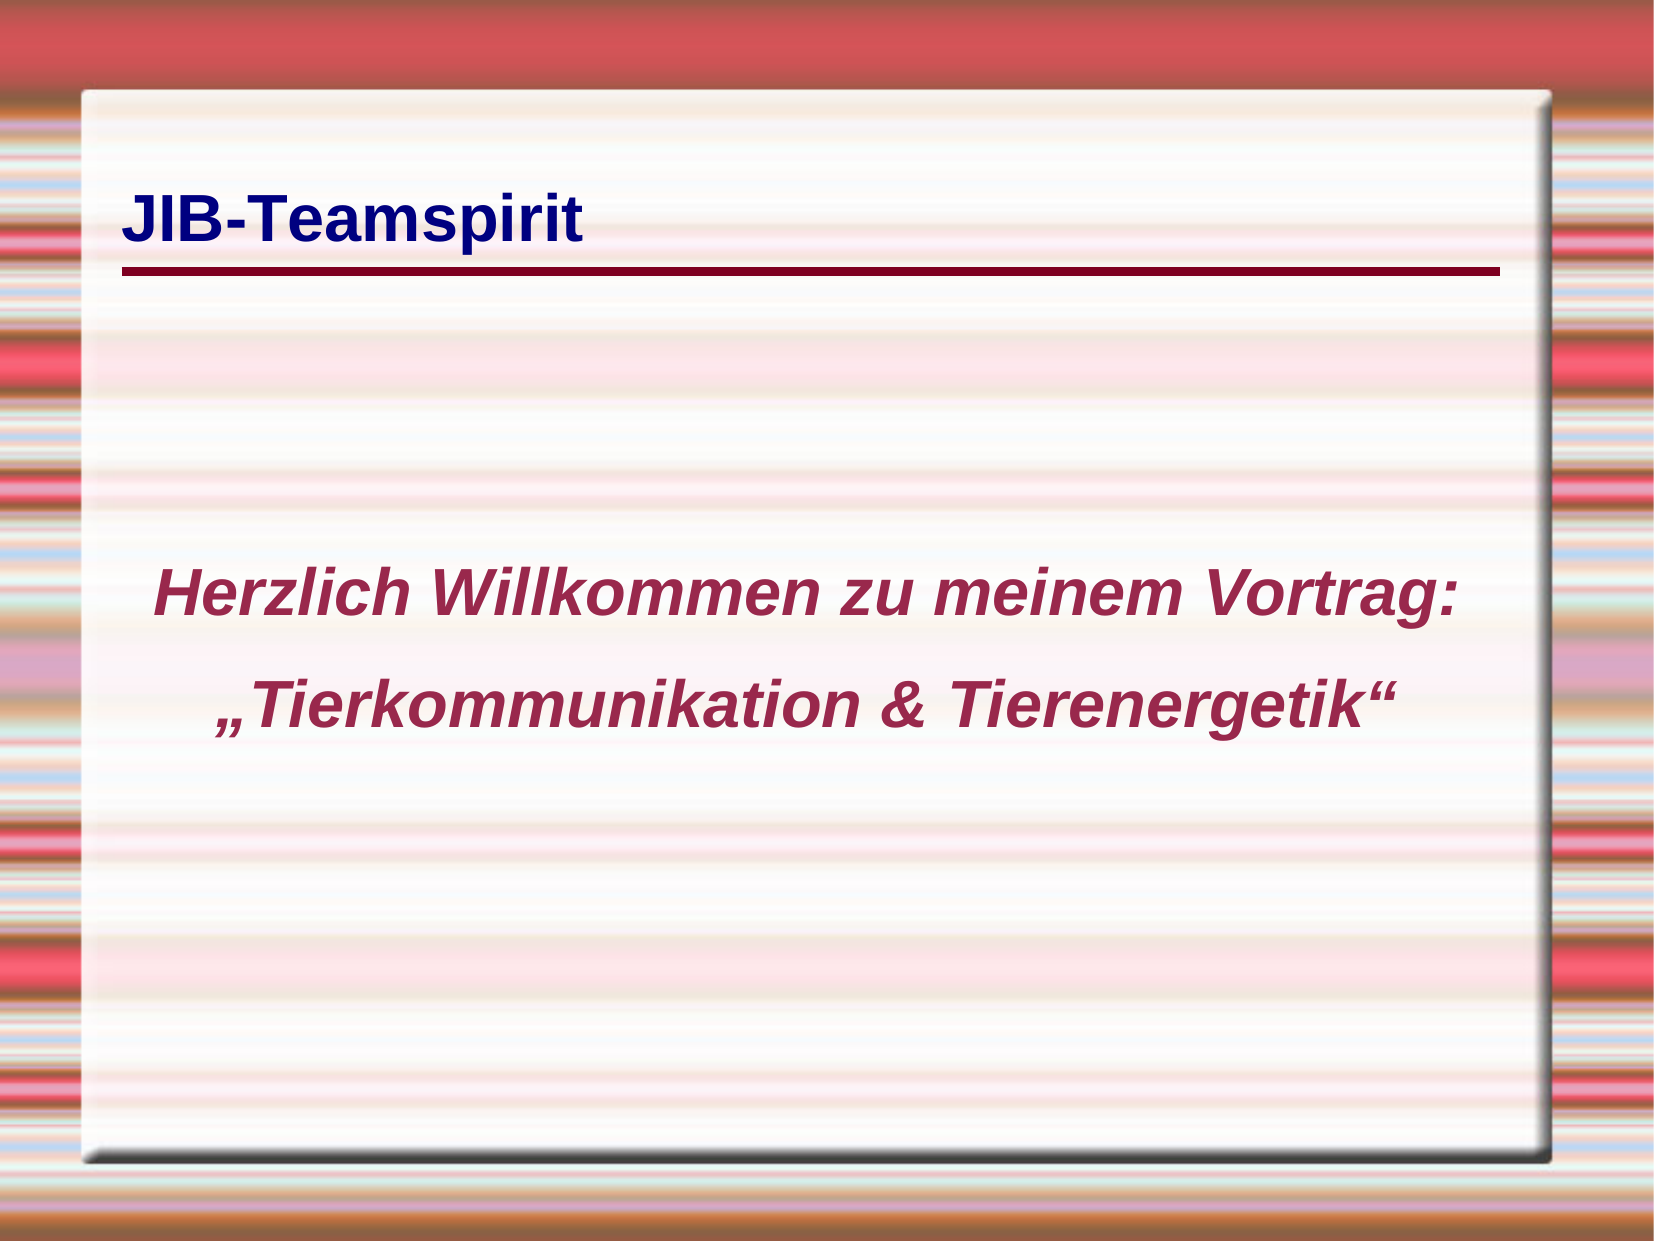

# JIB-Teamspirit
Herzlich Willkommen zu meinem Vortrag:
 „Tierkommunikation & Tierenergetik“